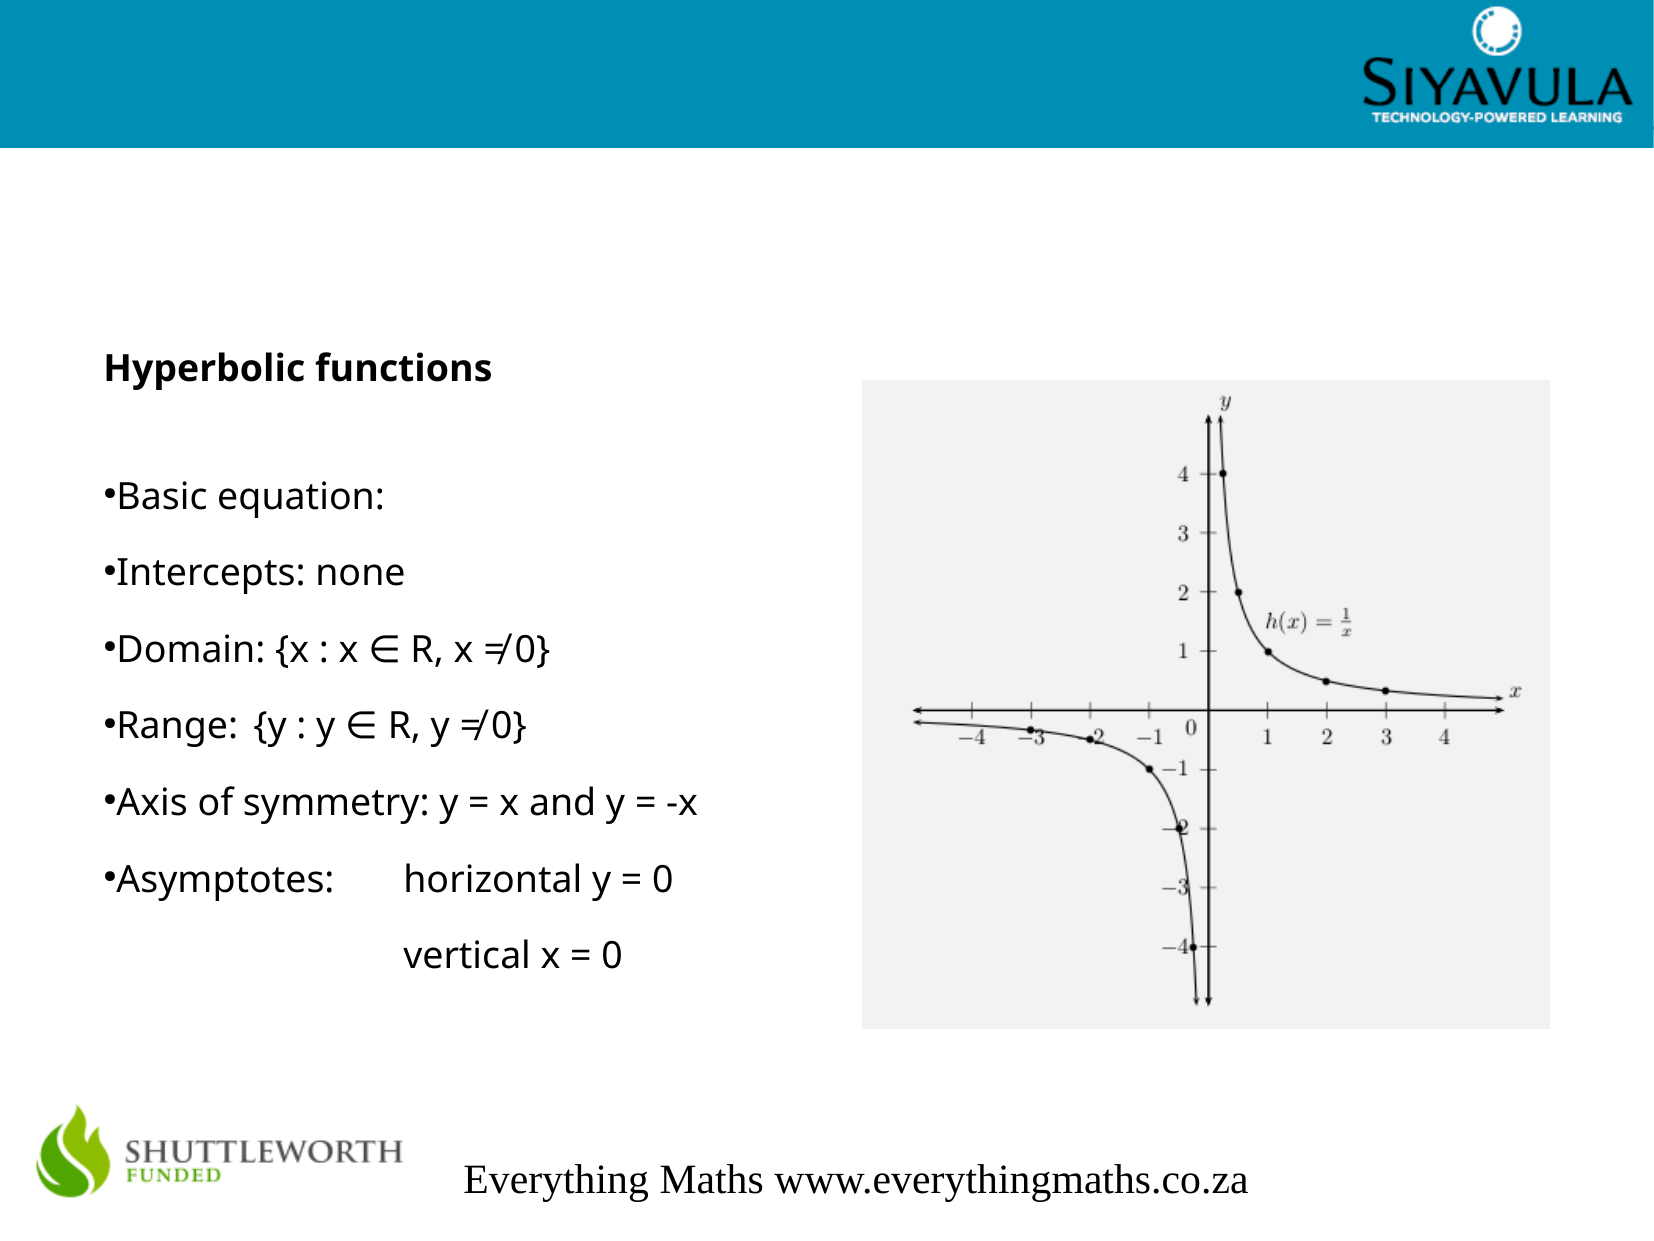

Hyperbolic functions
Basic equation:
Intercepts: none
Domain: {x : x ∈ R, x ≠ 0}
Range: 	{y : y ∈ R, y ≠ 0}
Axis of symmetry: y = x and y = -x
Asymptotes: 	horizontal y = 0
				vertical x = 0
Everything Maths www.everythingmaths.co.za